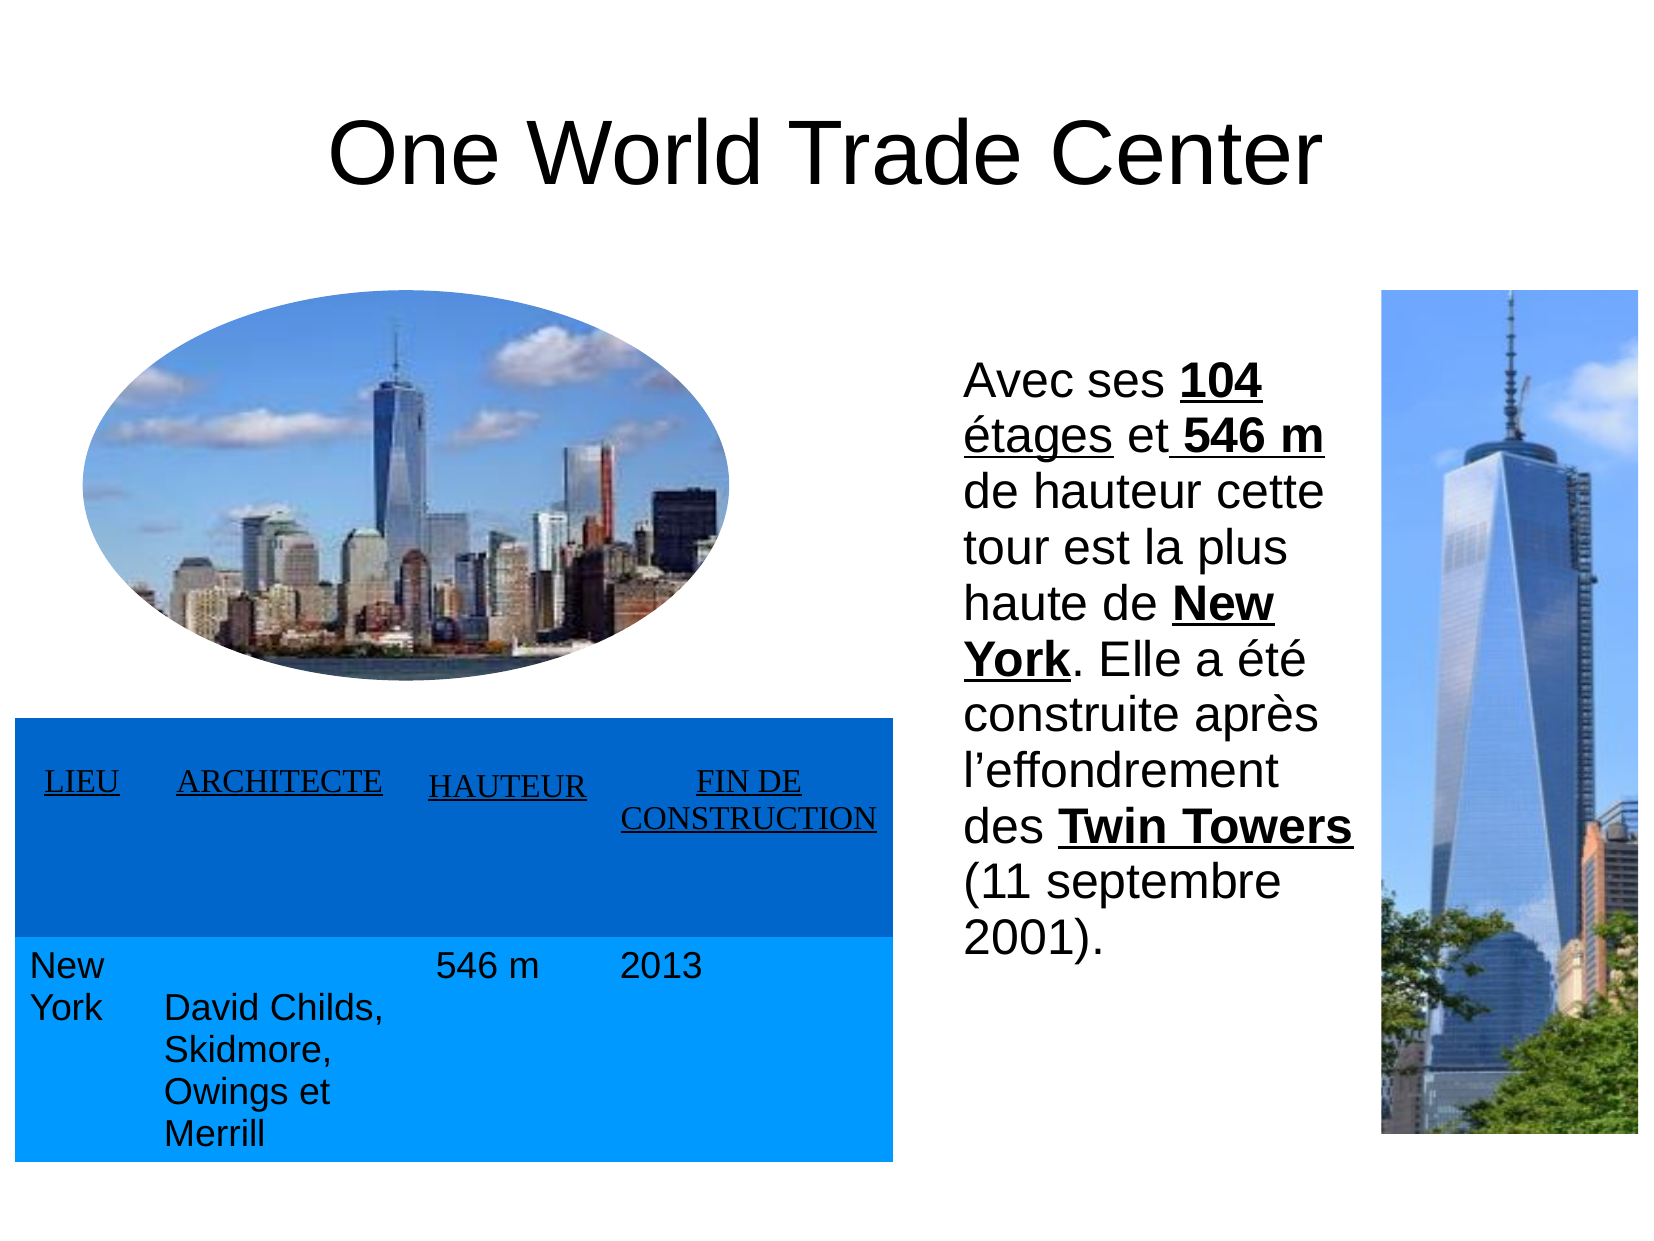

# One World Trade Center
Avec ses 104 étages et 546 m de hauteur cette tour est la plus haute de New York. Elle a été construite après l’effondrement des Twin Towers (11 septembre 2001).
| LIEU | ARCHITECTE | HAUTEUR | FIN DE CONSTRUCTION |
| --- | --- | --- | --- |
| New York | David Childs, Skidmore, Owings et Merrill | 546 m | 2013 |